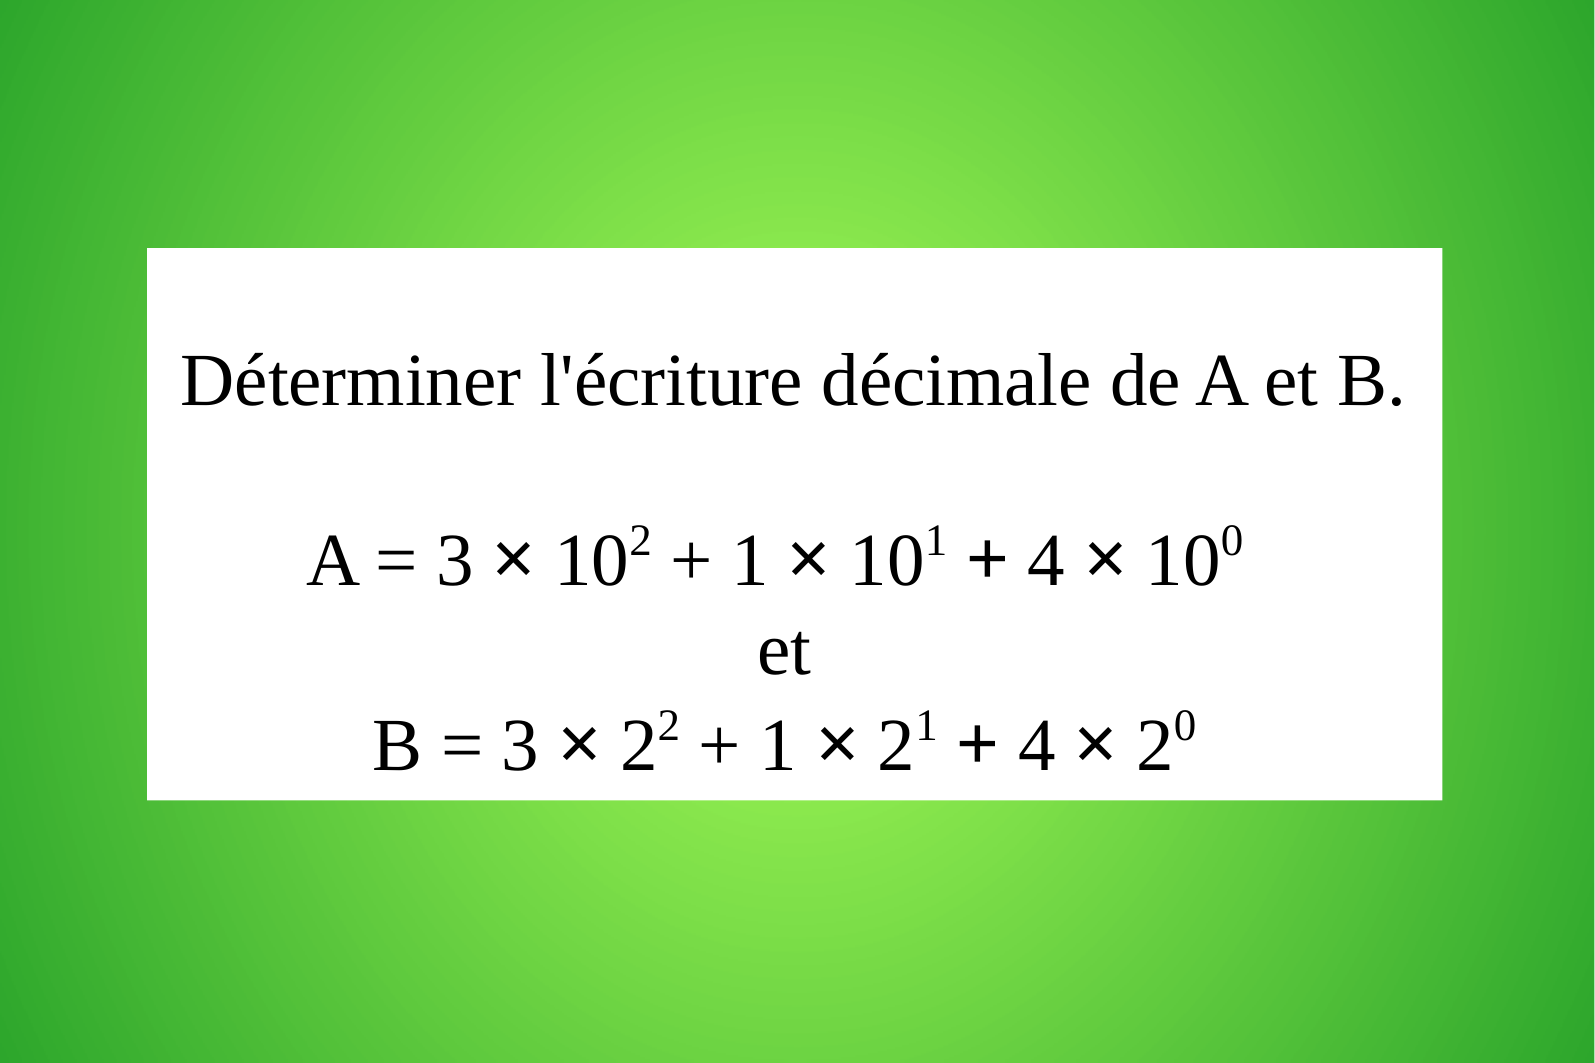

Déterminer l'écriture décimale de A et B.
A = 3 × 102 + 1 × 101 + 4 × 100
et
 B = 3 × 22 + 1 × 21 + 4 × 20